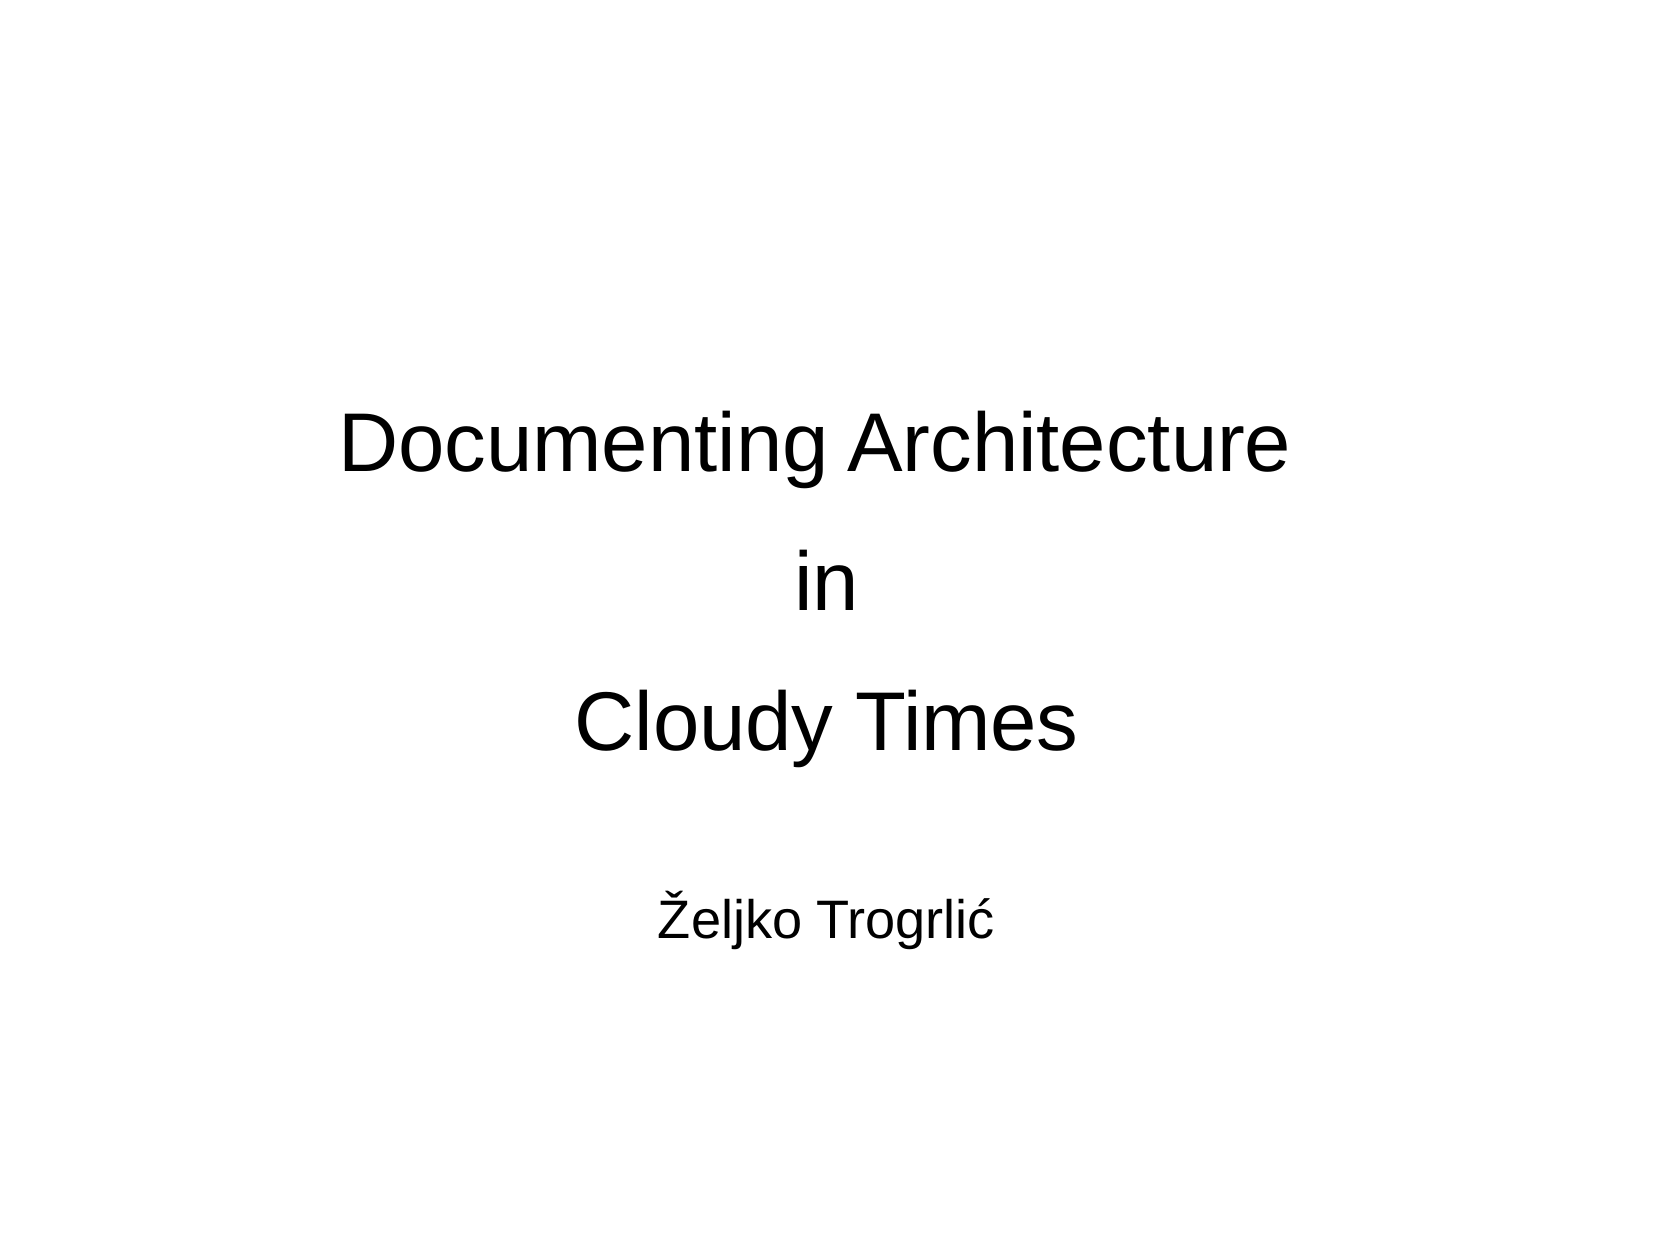

#
Documenting Architecture
in
Cloudy Times
Željko Trogrlić